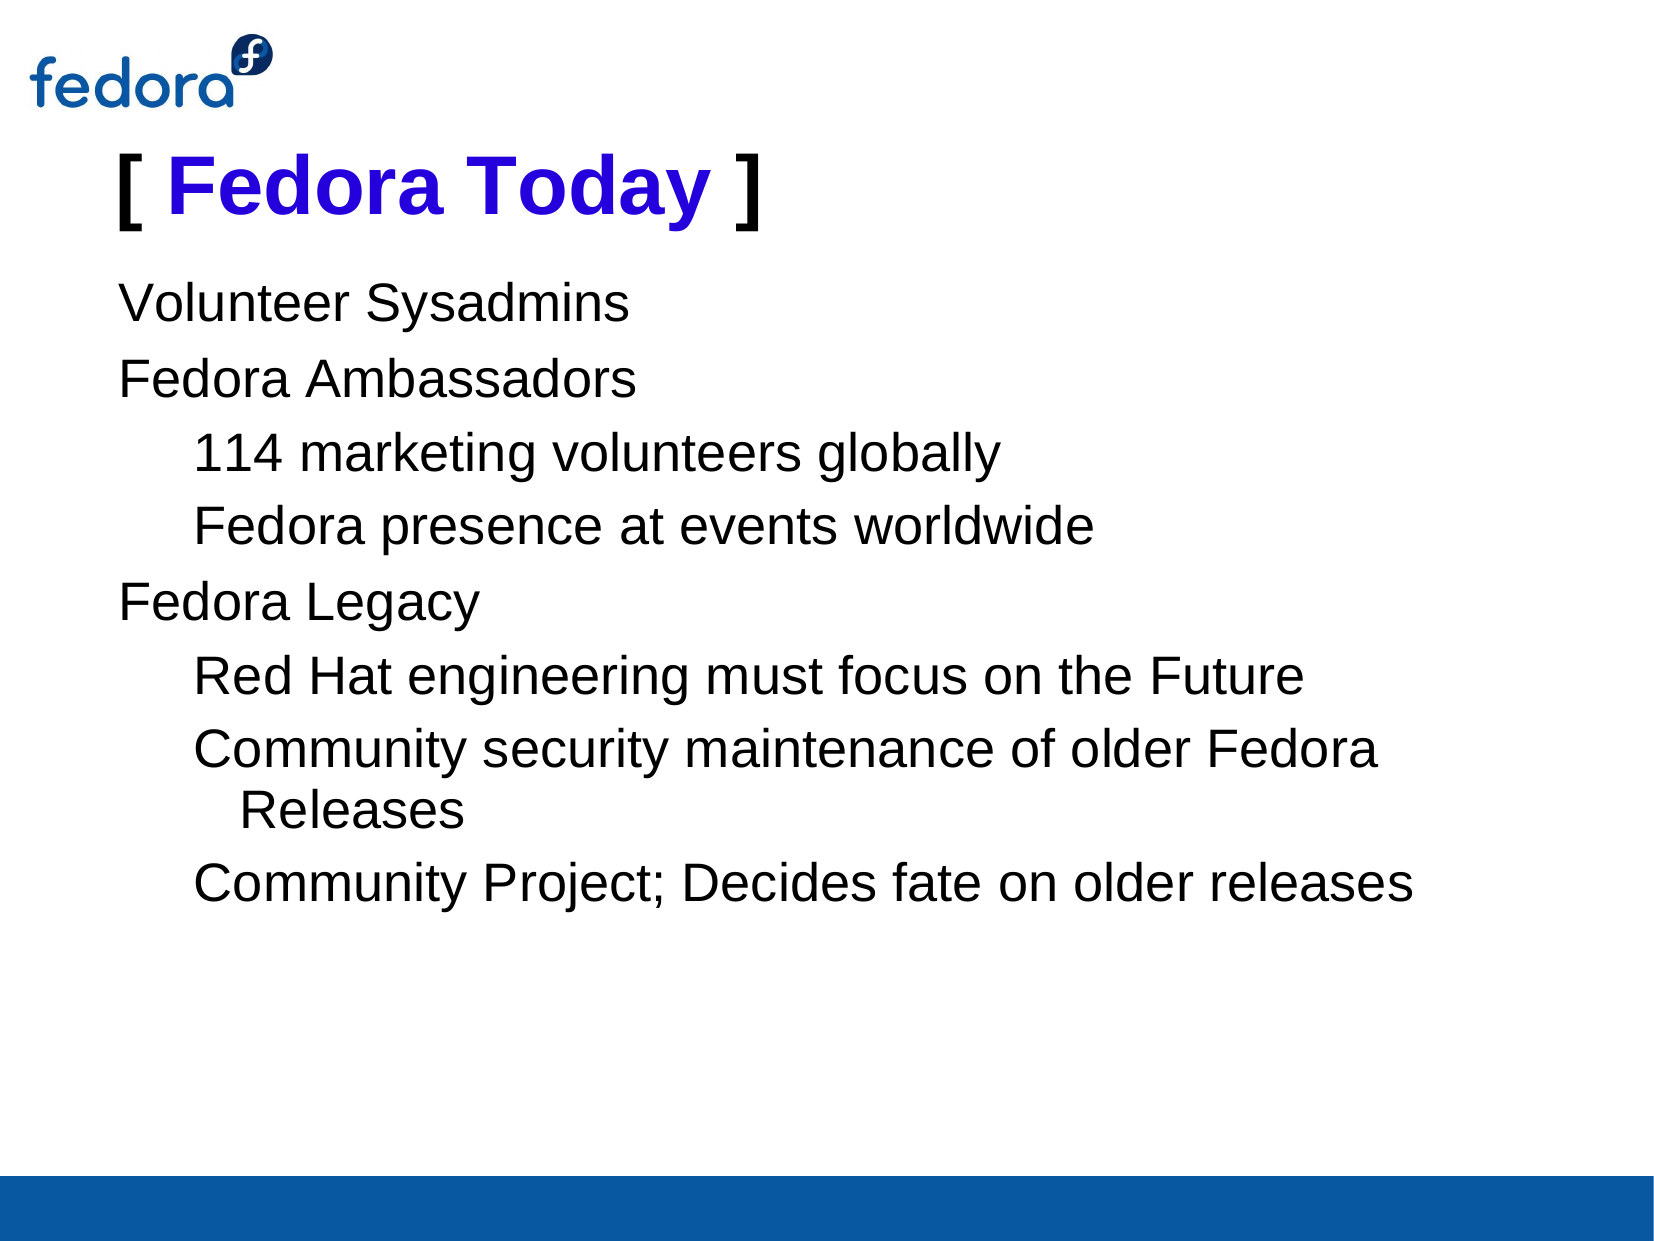

# [ Fedora Today ]
Volunteer Sysadmins
Fedora Ambassadors
114 marketing volunteers globally
Fedora presence at events worldwide
Fedora Legacy
Red Hat engineering must focus on the Future
Community security maintenance of older Fedora Releases
Community Project; Decides fate on older releases